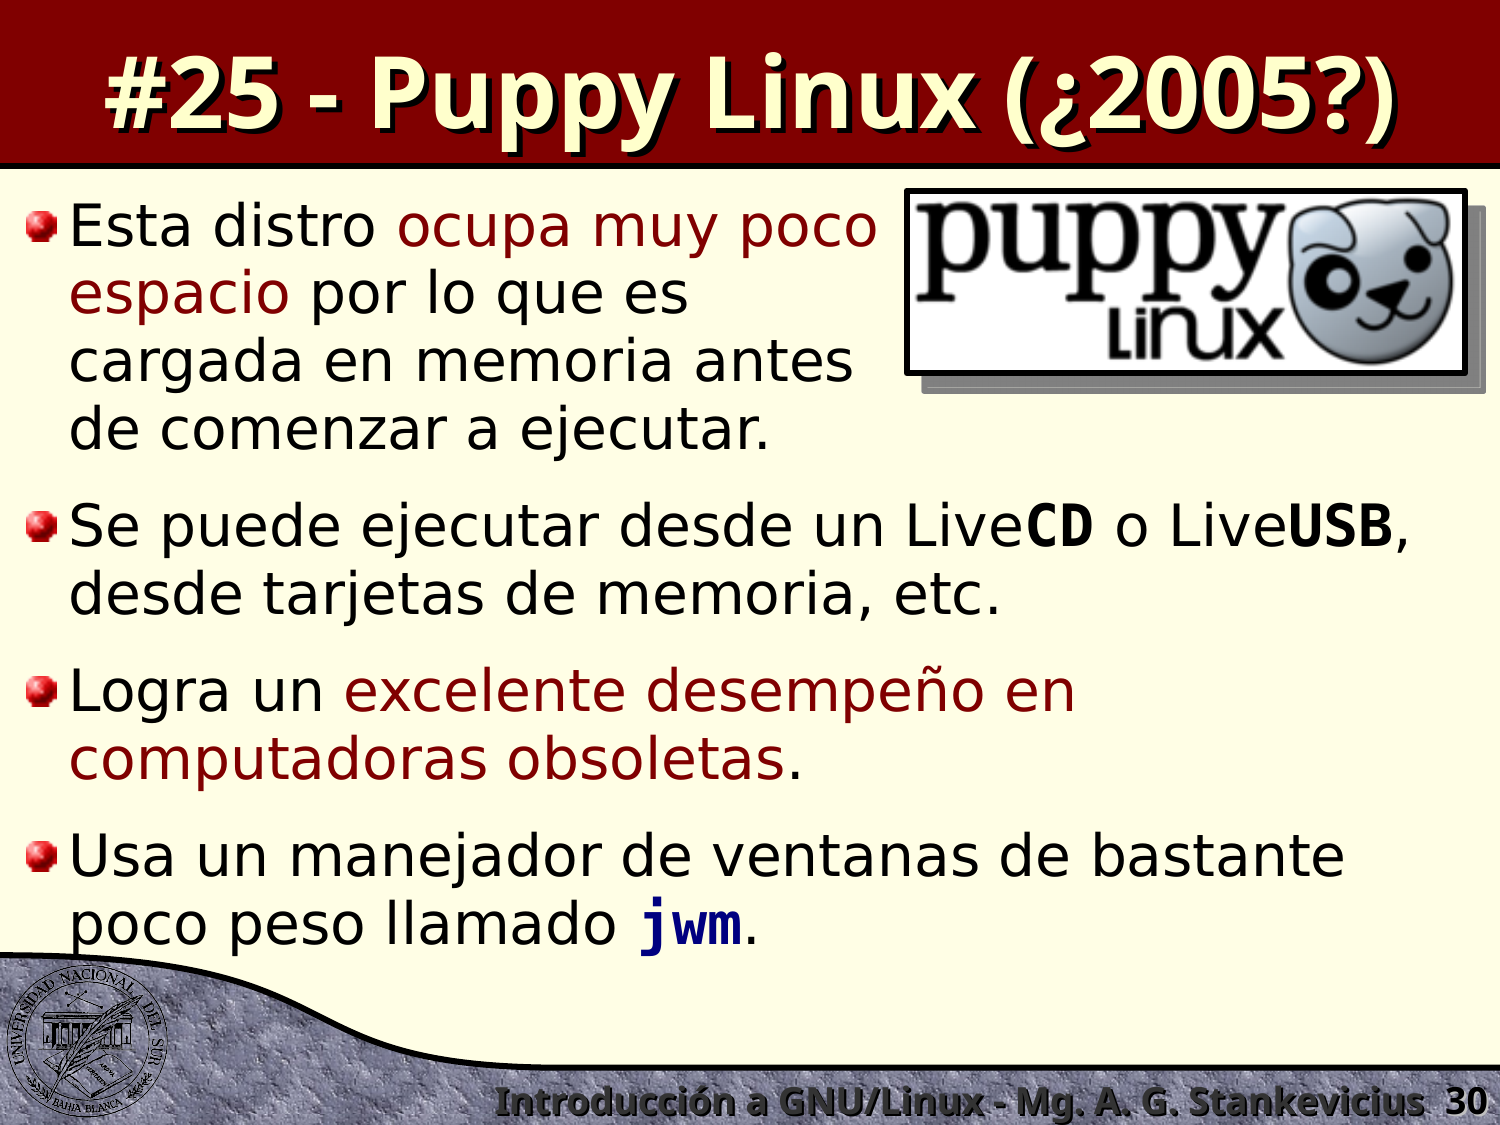

# #25 - Puppy Linux (¿2005?)
Esta distro ocupa muy poco
espacio por lo que es
cargada en memoria antes
de comenzar a ejecutar.
Se puede ejecutar desde un LiveCD o LiveUSB, desde tarjetas de memoria, etc.
Logra un excelente desempeño en computadoras obsoletas.
Usa un manejador de ventanas de bastante poco peso llamado jwm.
30